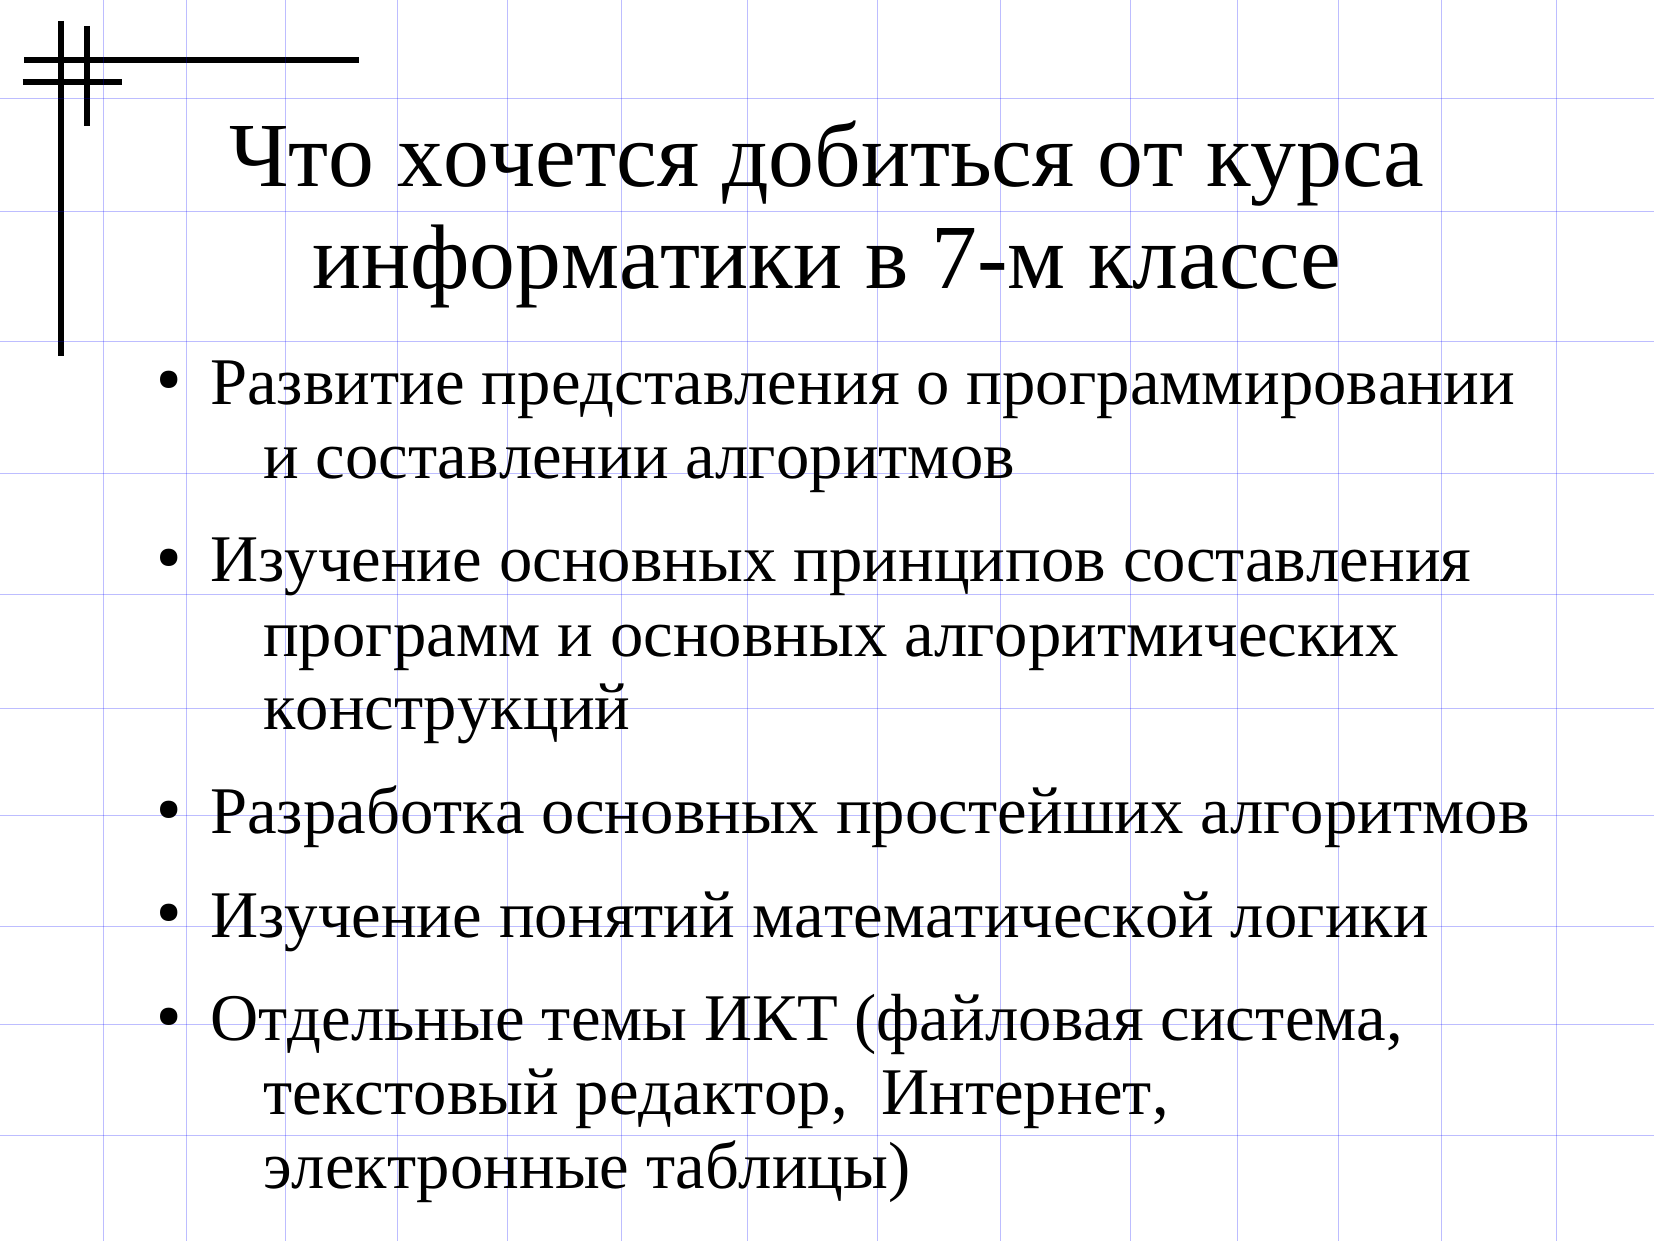

# Что хочется добиться от курса информатики в 7-м классе
Развитие представления о программировании и составлении алгоритмов
Изучение основных принципов составления программ и основных алгоритмических конструкций
Разработка основных простейших алгоритмов
Изучение понятий математической логики
Отдельные темы ИКТ (файловая система, текстовый редактор, Интернет, электронные таблицы)